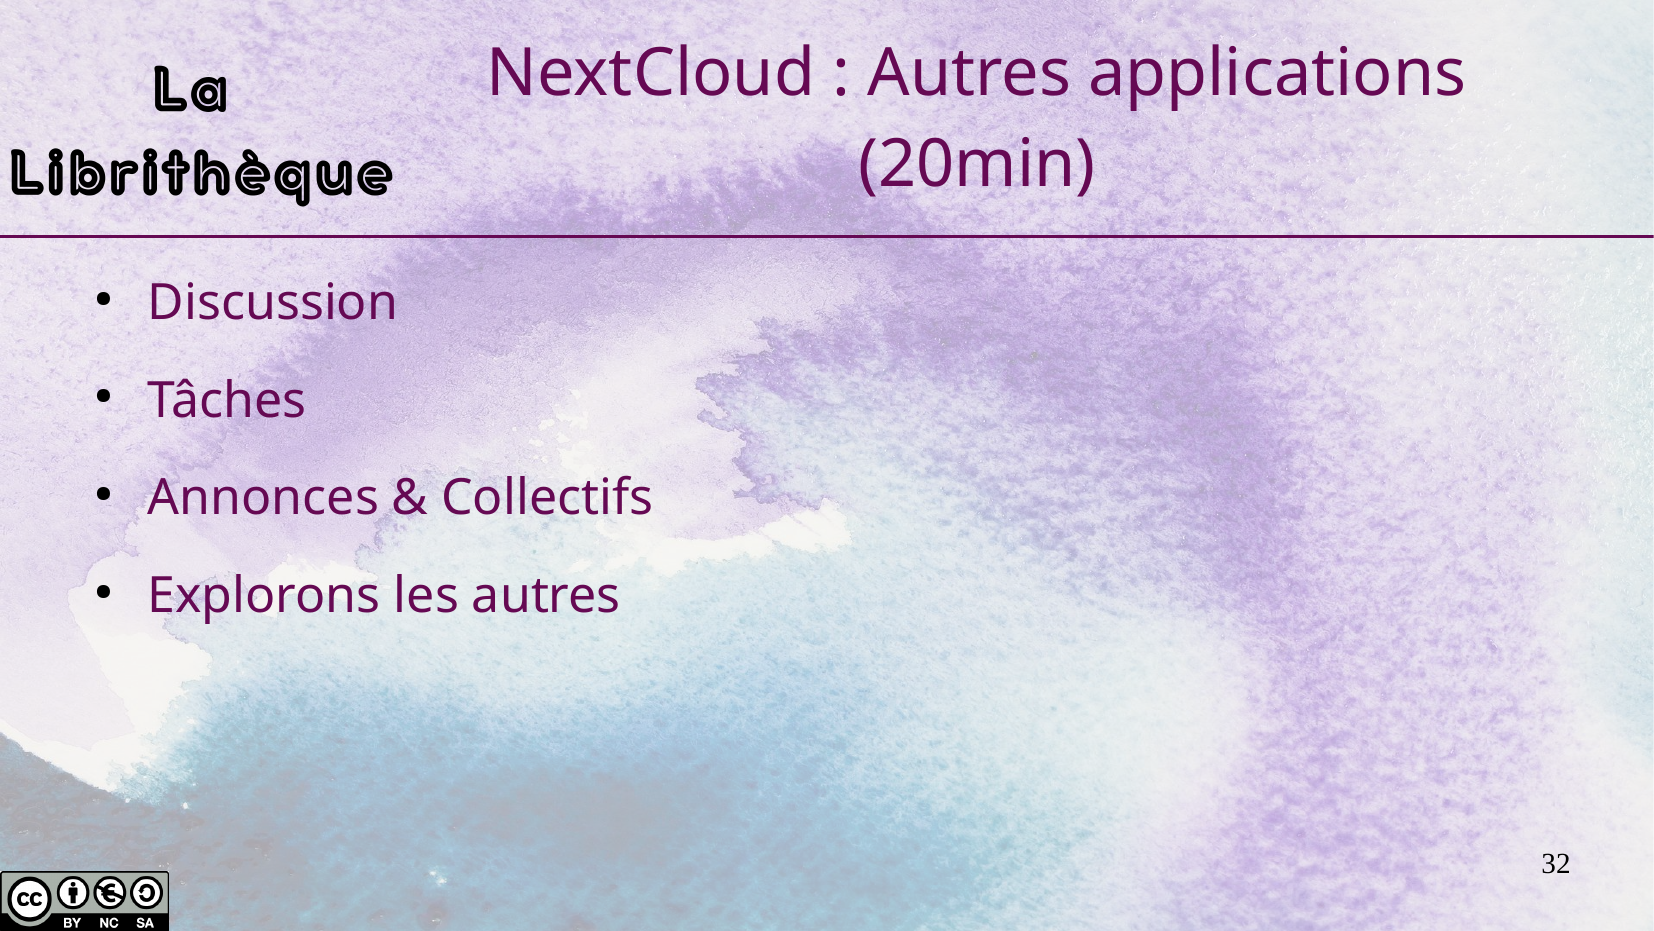

# NextCloud : Autres applications (20min)
Discussion
Tâches
Annonces & Collectifs
Explorons les autres
32